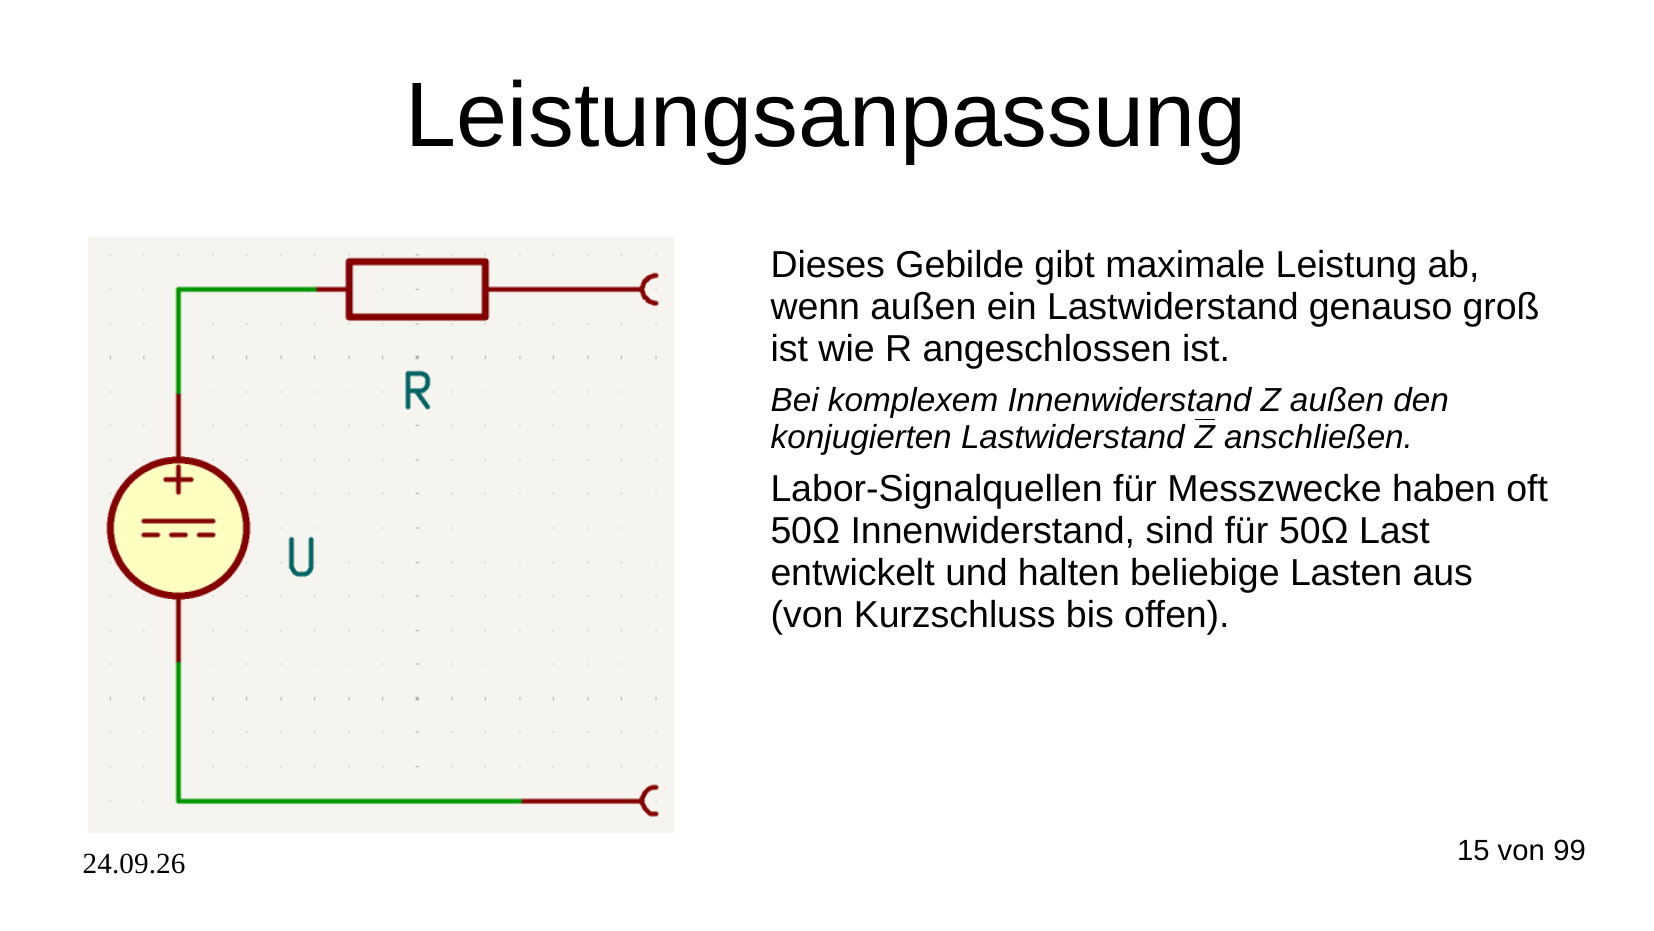

# Leistungsanpassung
Dieses Gebilde gibt maximale Leistung ab,
wenn außen ein Lastwiderstand genauso groß ist wie R angeschlossen ist.
Bei komplexem Innenwiderstand Z außen den konjugierten Lastwiderstand Z anschließen.
Labor-Signalquellen für Messzwecke haben oft 50Ω Innenwiderstand, sind für 50Ω Last entwickelt und halten beliebige Lasten aus
(von Kurzschluss bis offen).
15